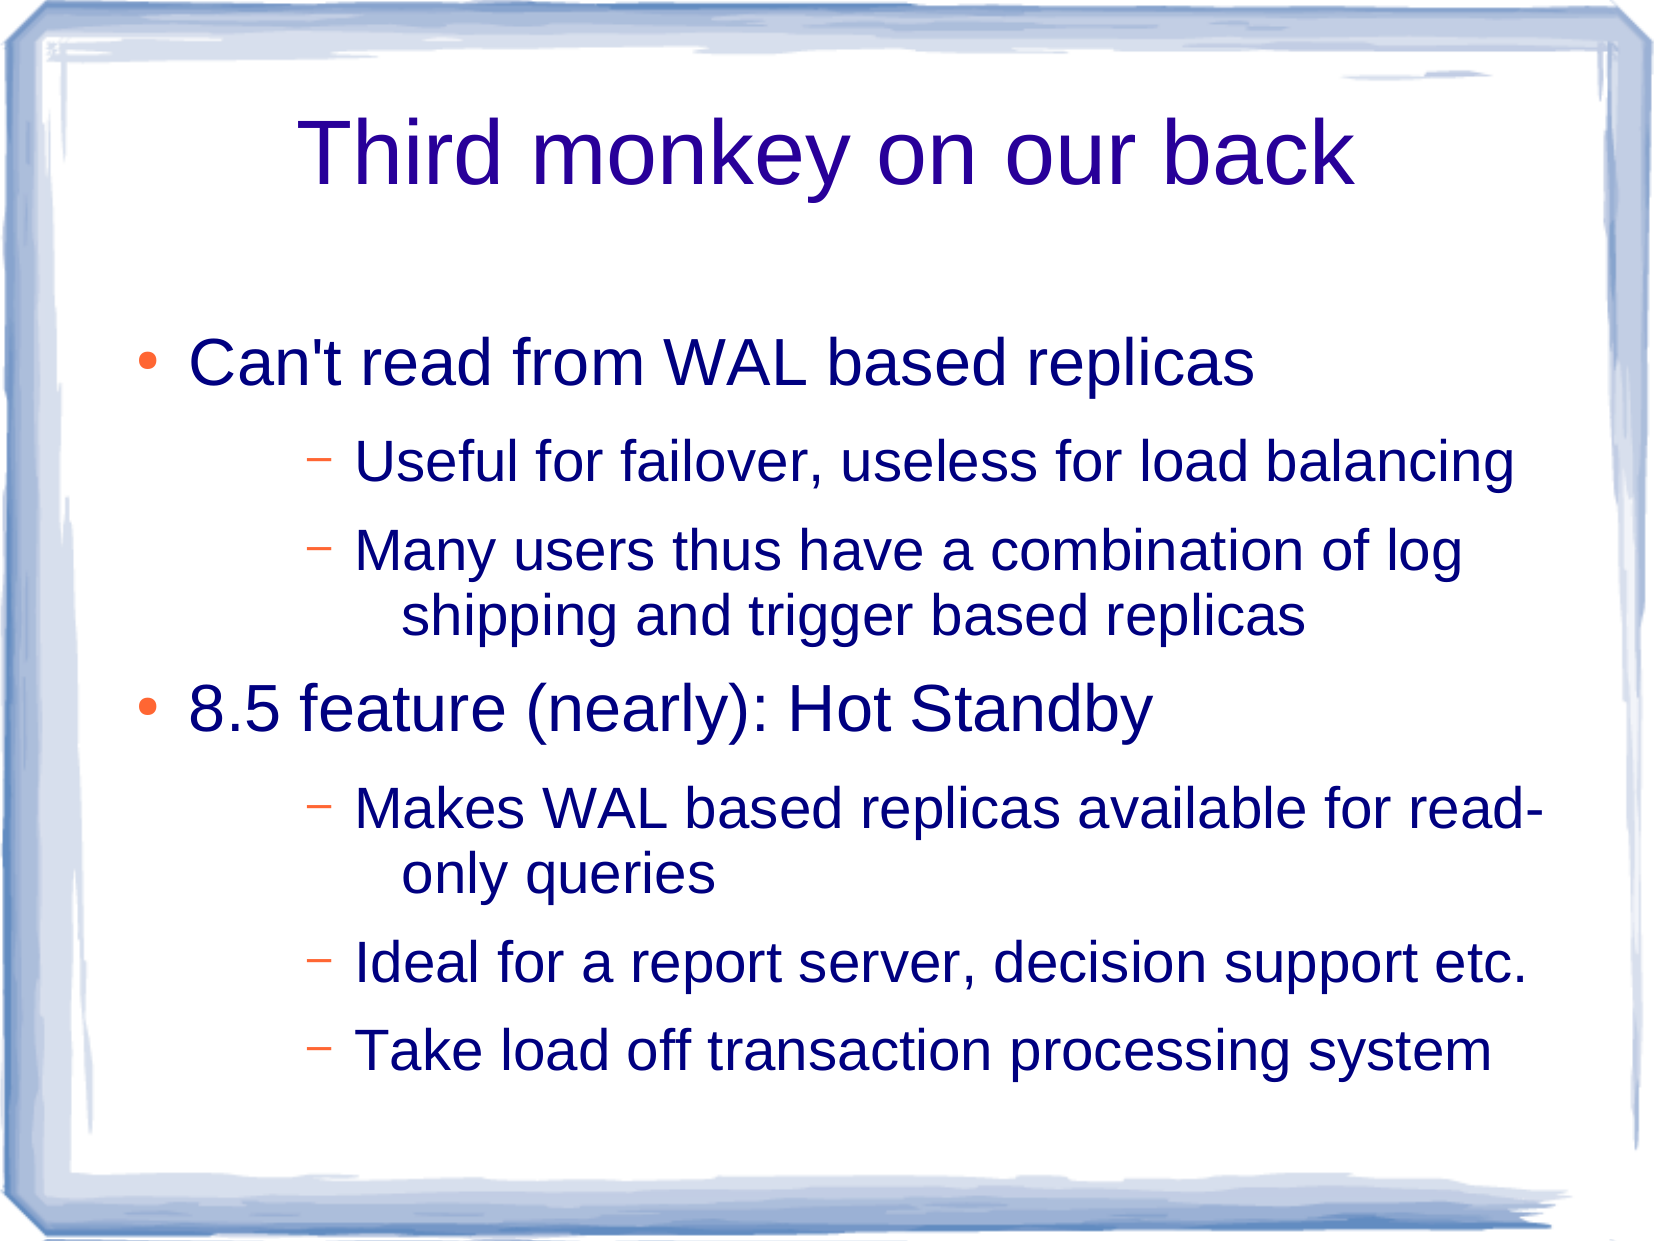

# Third monkey on our back
Can't read from WAL based replicas
Useful for failover, useless for load balancing
Many users thus have a combination of log shipping and trigger based replicas
8.5 feature (nearly): Hot Standby
Makes WAL based replicas available for read-only queries
Ideal for a report server, decision support etc.
Take load off transaction processing system